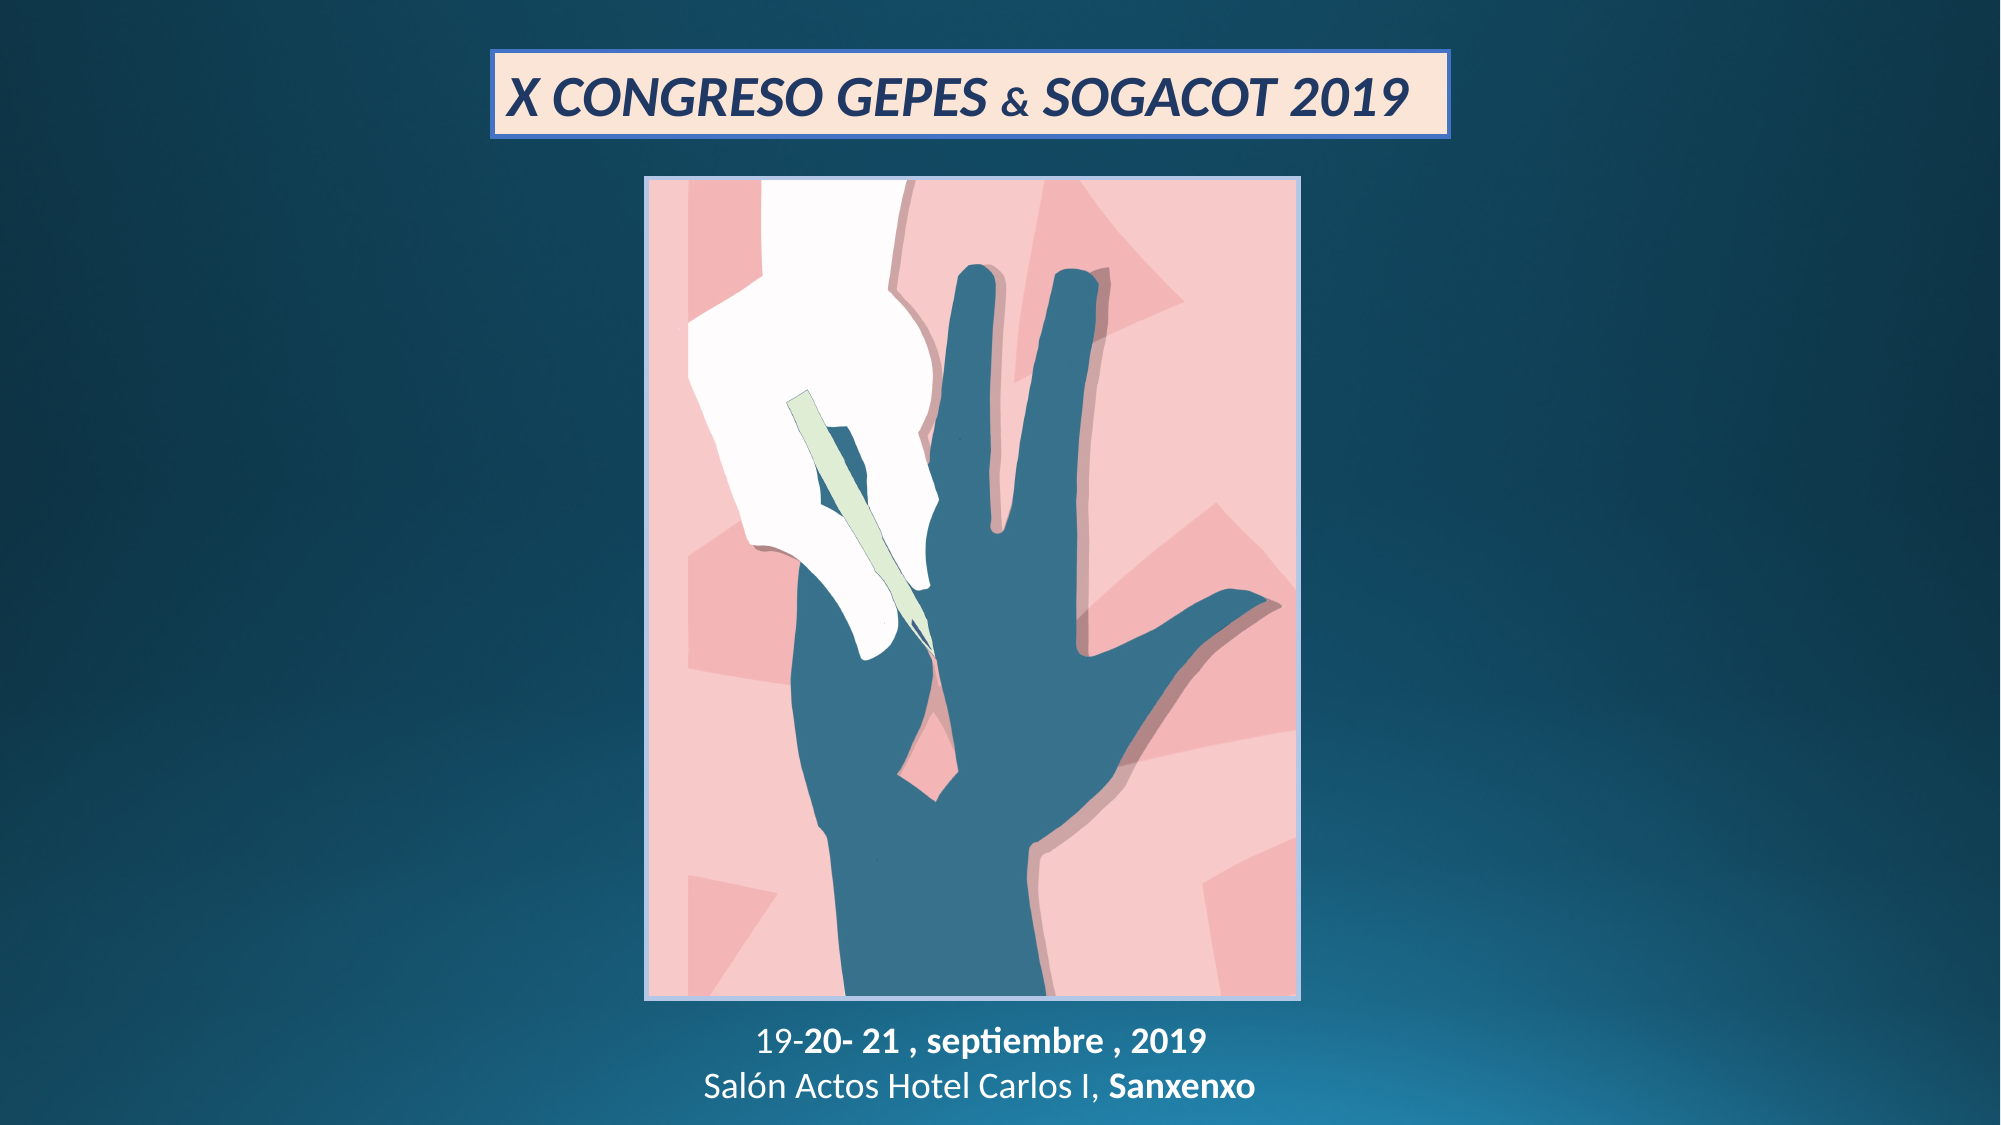

X CONGRESO GEPES & SOGACOT 2019
 19-20- 21 , septiembre , 2019
 Salón Actos Hotel Carlos I, Sanxenxo